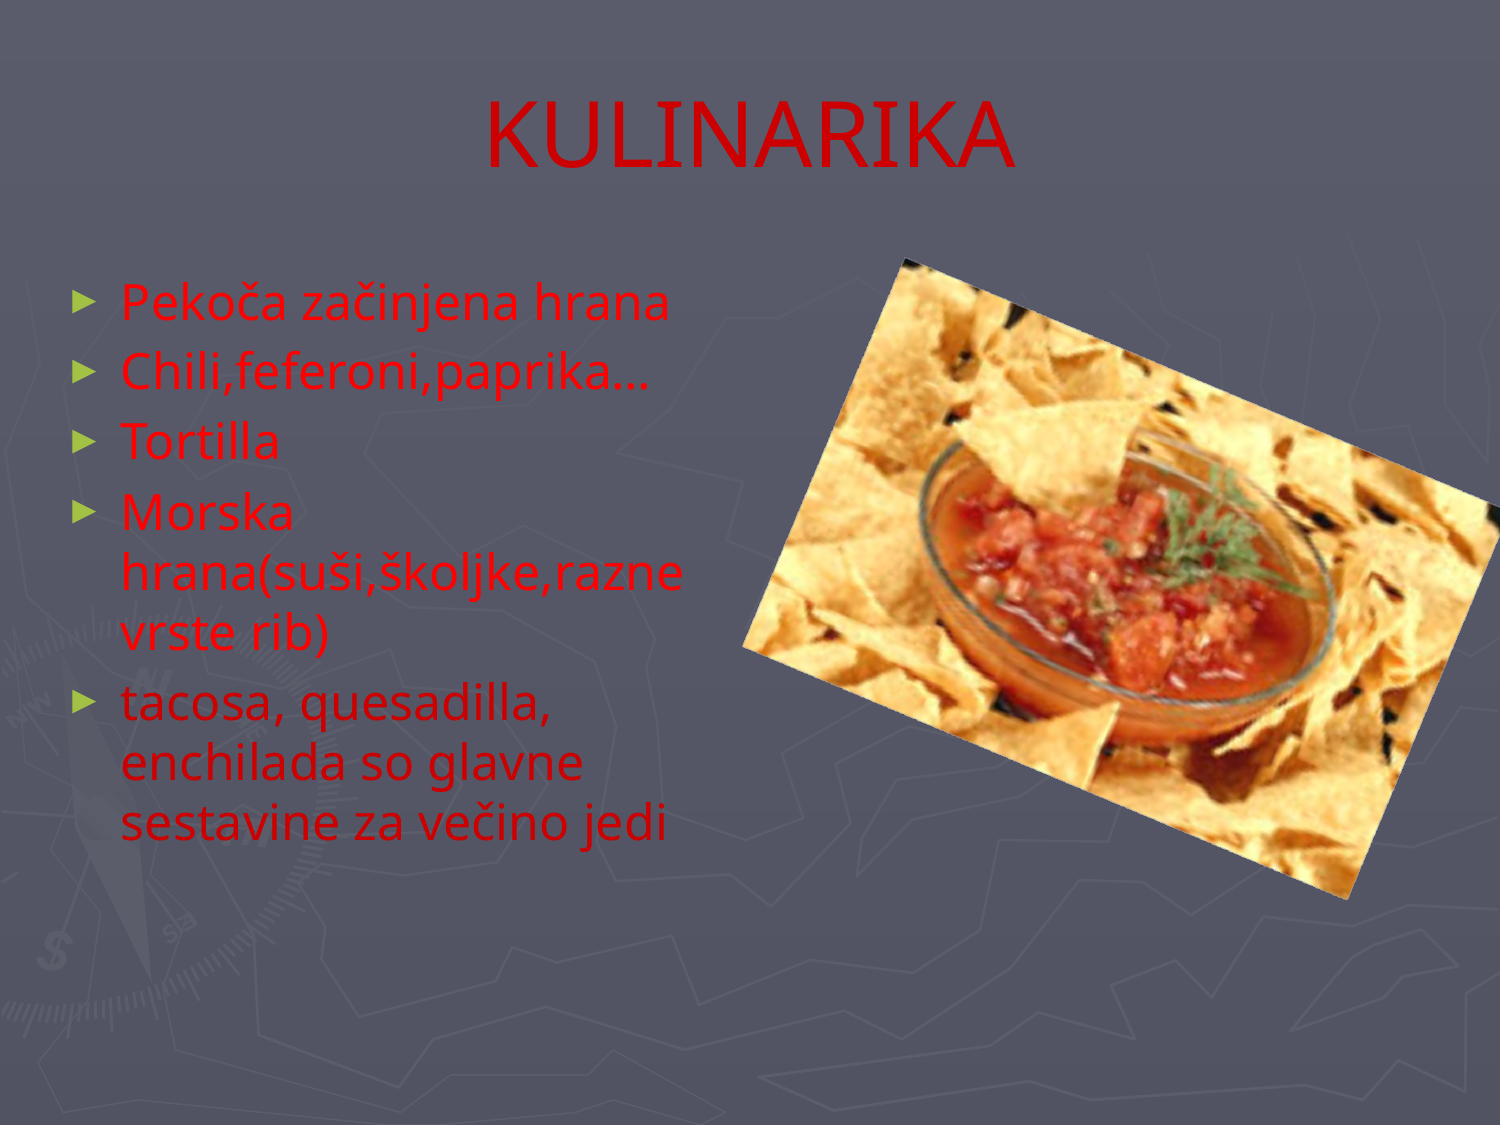

# KULINARIKA
Pekoča začinjena hrana
Chili,feferoni,paprika…
Tortilla
Morska hrana(suši,školjke,razne vrste rib)
tacosa, quesadilla, enchilada so glavne sestavine za večino jedi